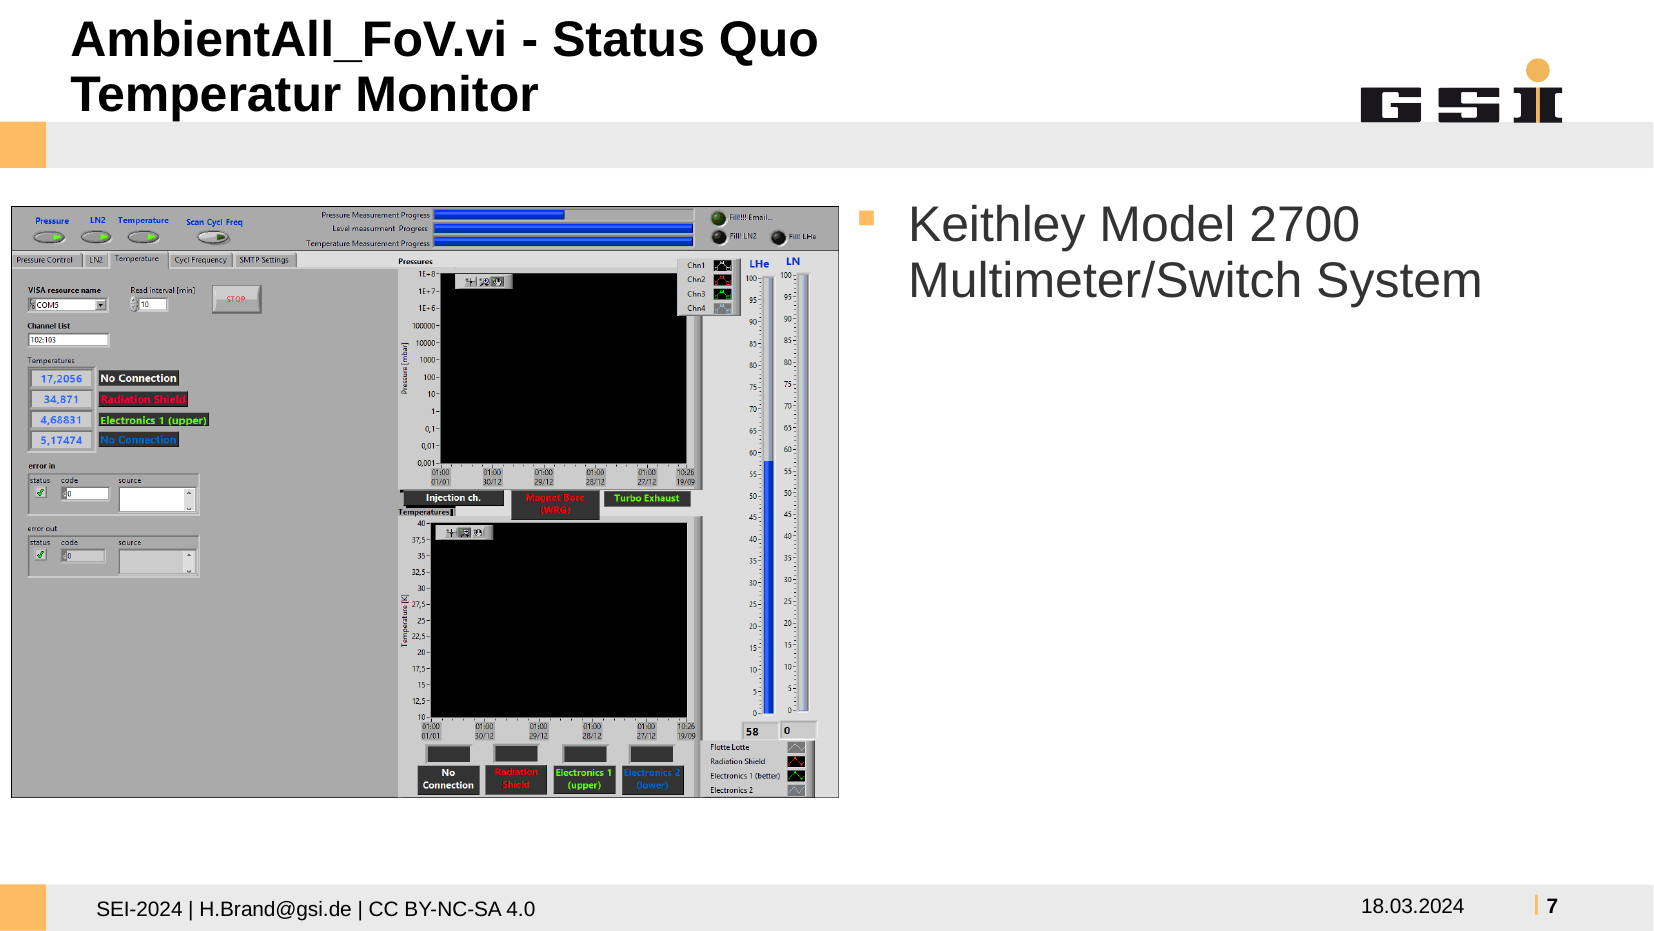

# AmbientAll_FoV.vi - Status Quo Temperatur Monitor
Keithley Model 2700 Multimeter/Switch System